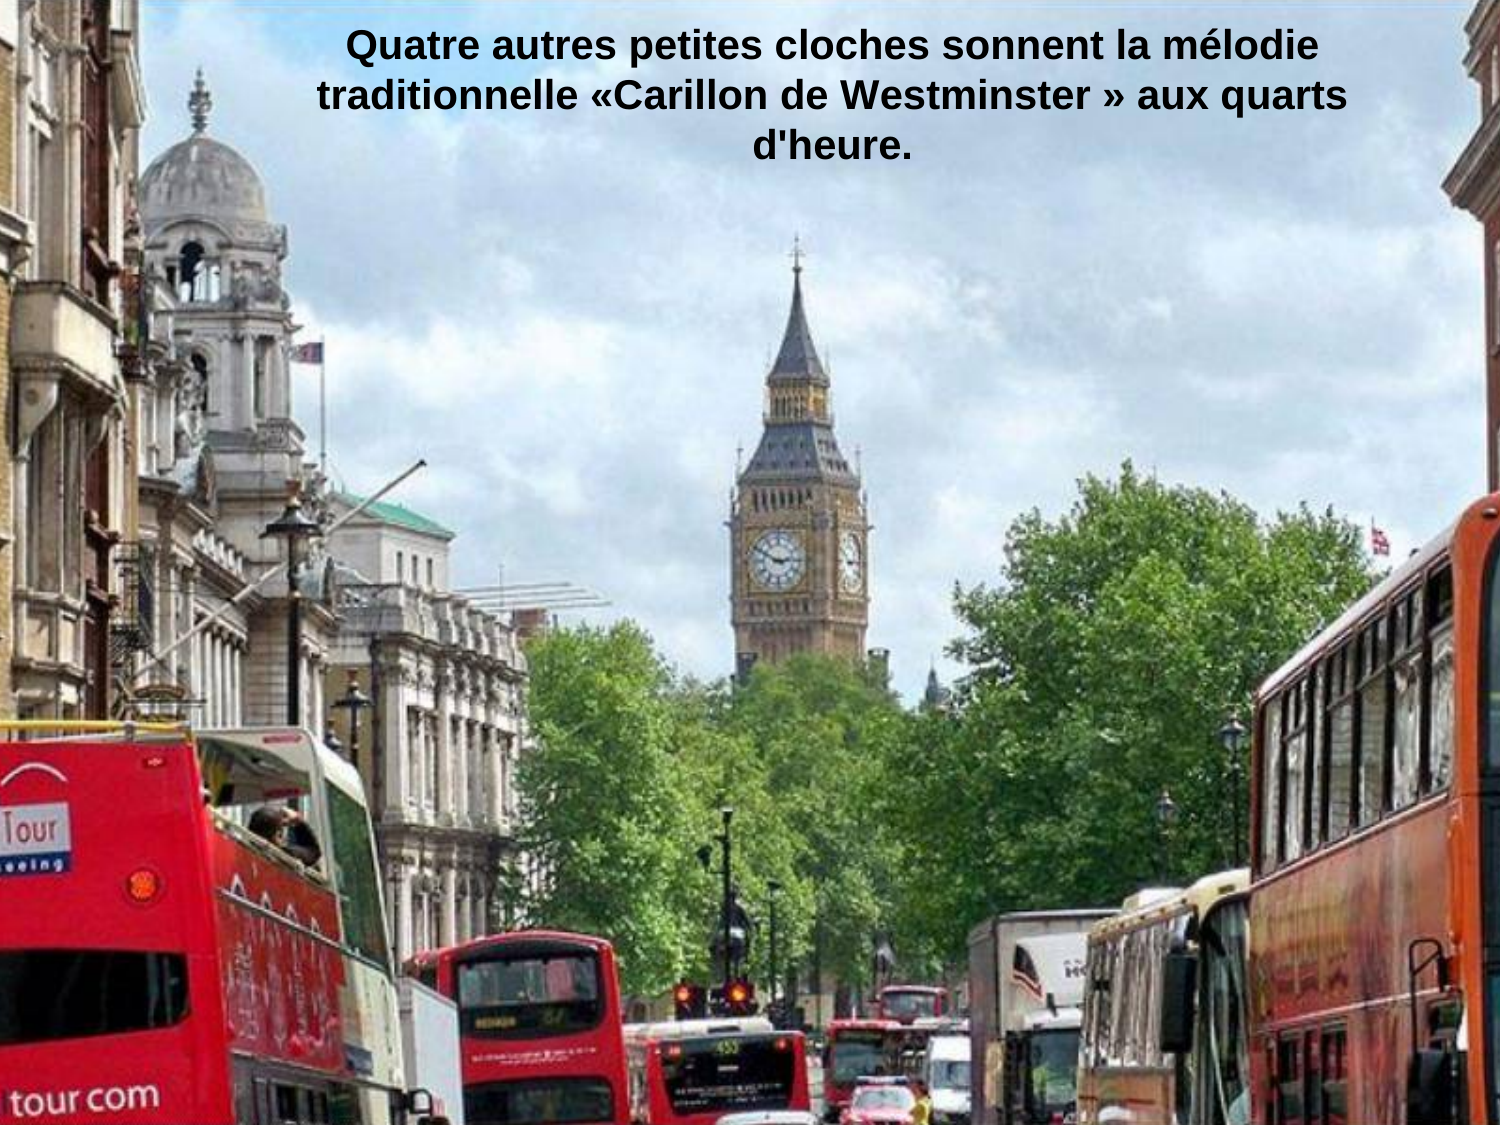

Quatre autres petites cloches sonnent la mélodie traditionnelle «Carillon de Westminster » aux quarts d'heure.